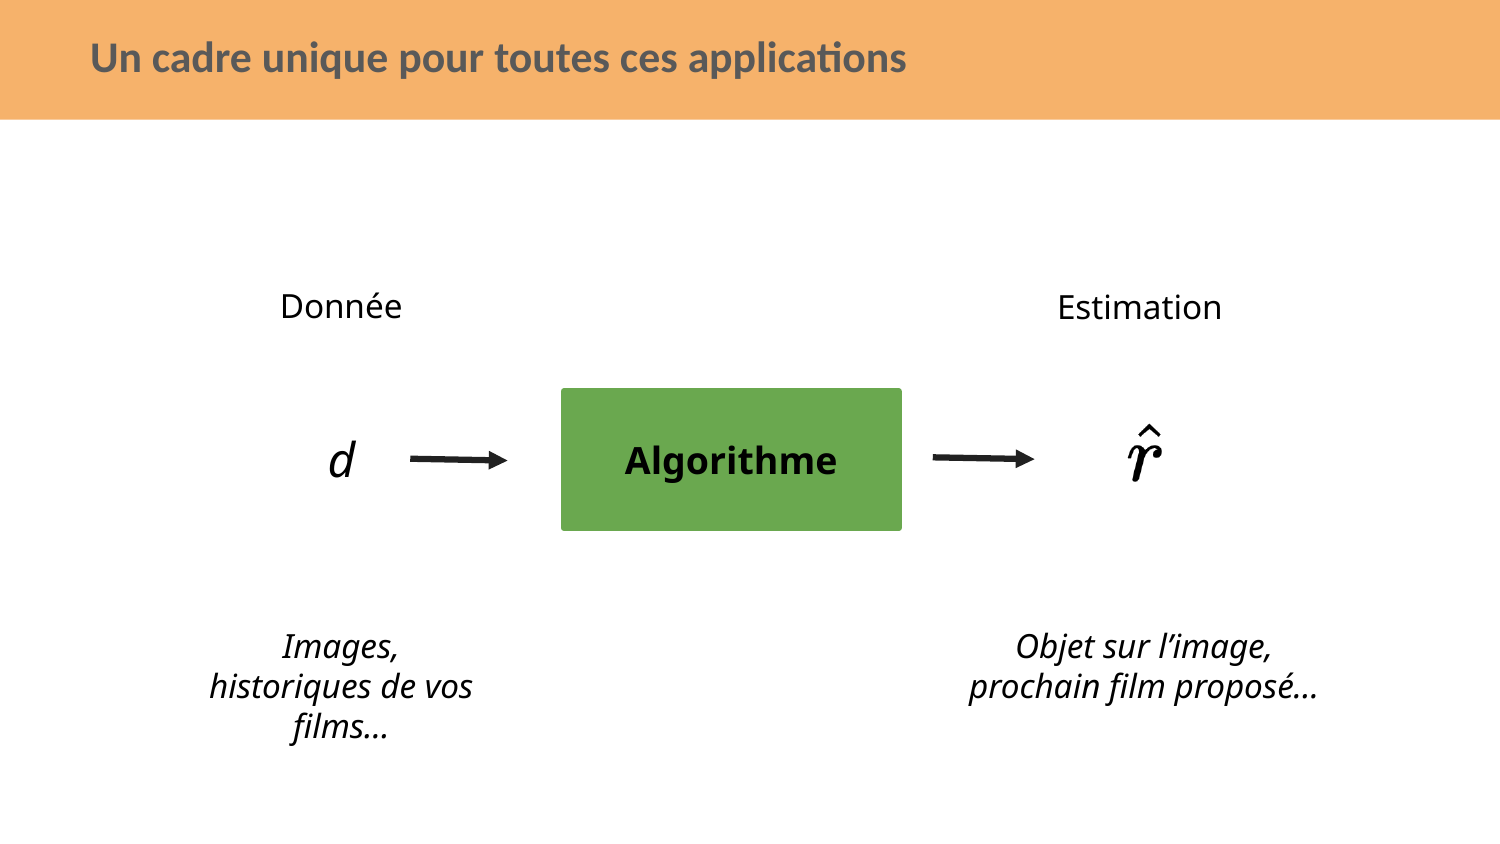

# Un cadre unique pour toutes ces applications
Estimation
Donnée
Algorithme
d
Images, historiques de vos films…
Objet sur l’image, prochain film proposé…